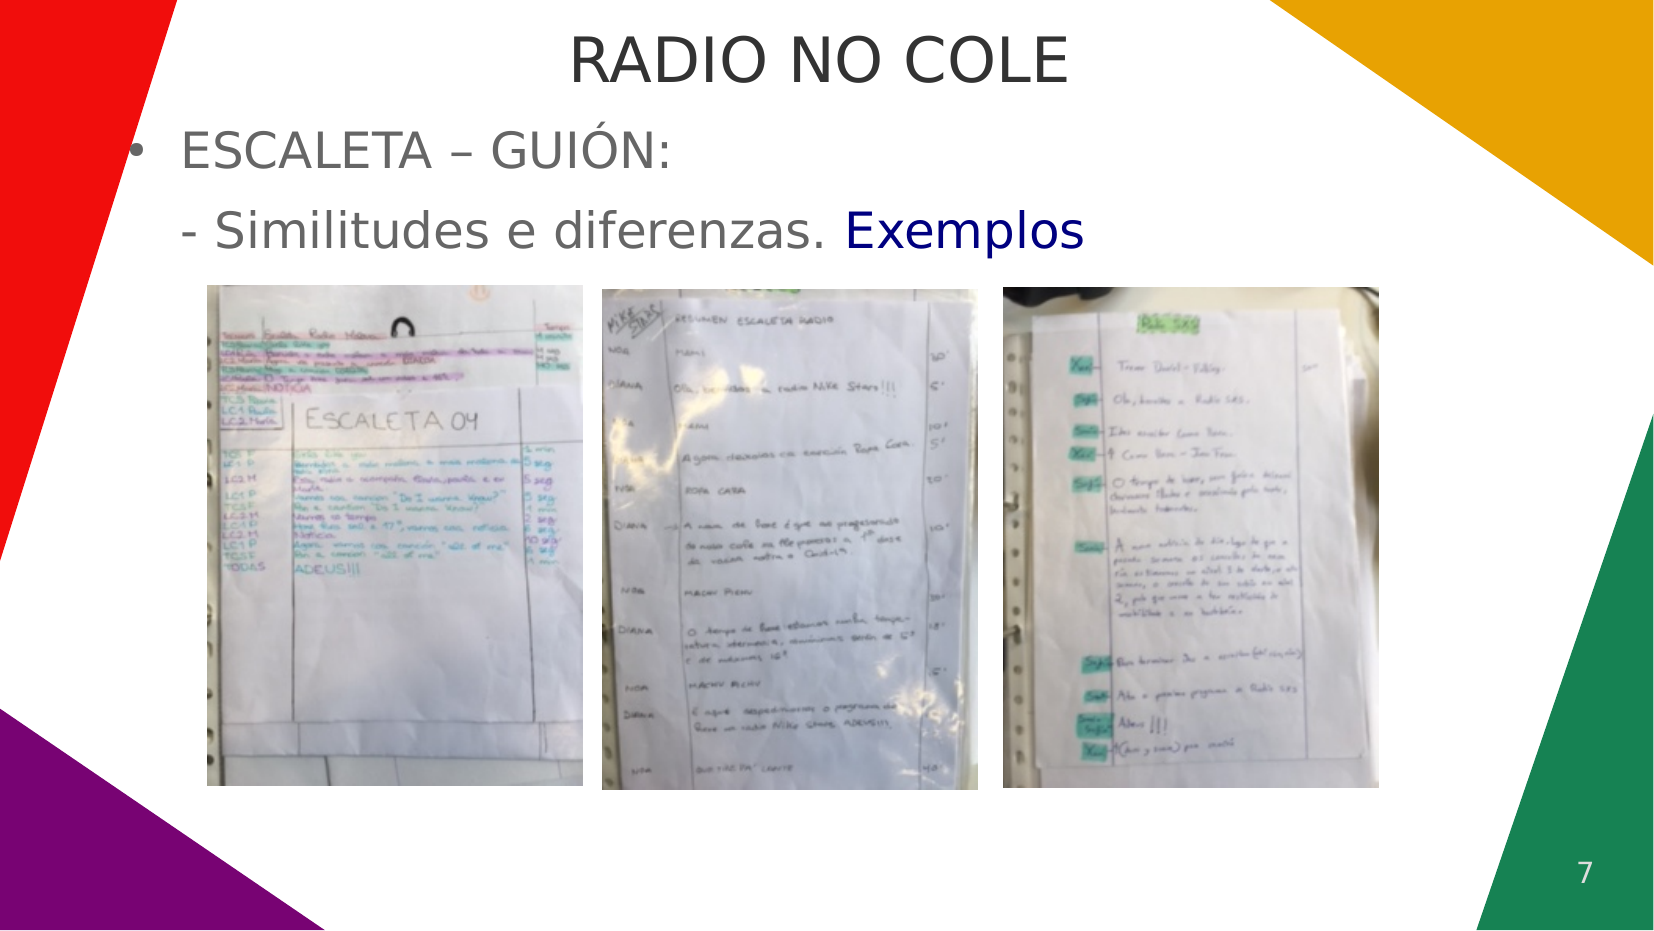

# RADIO NO COLE
ESCALETA – GUIÓN:
- Similitudes e diferenzas. Exemplos
7